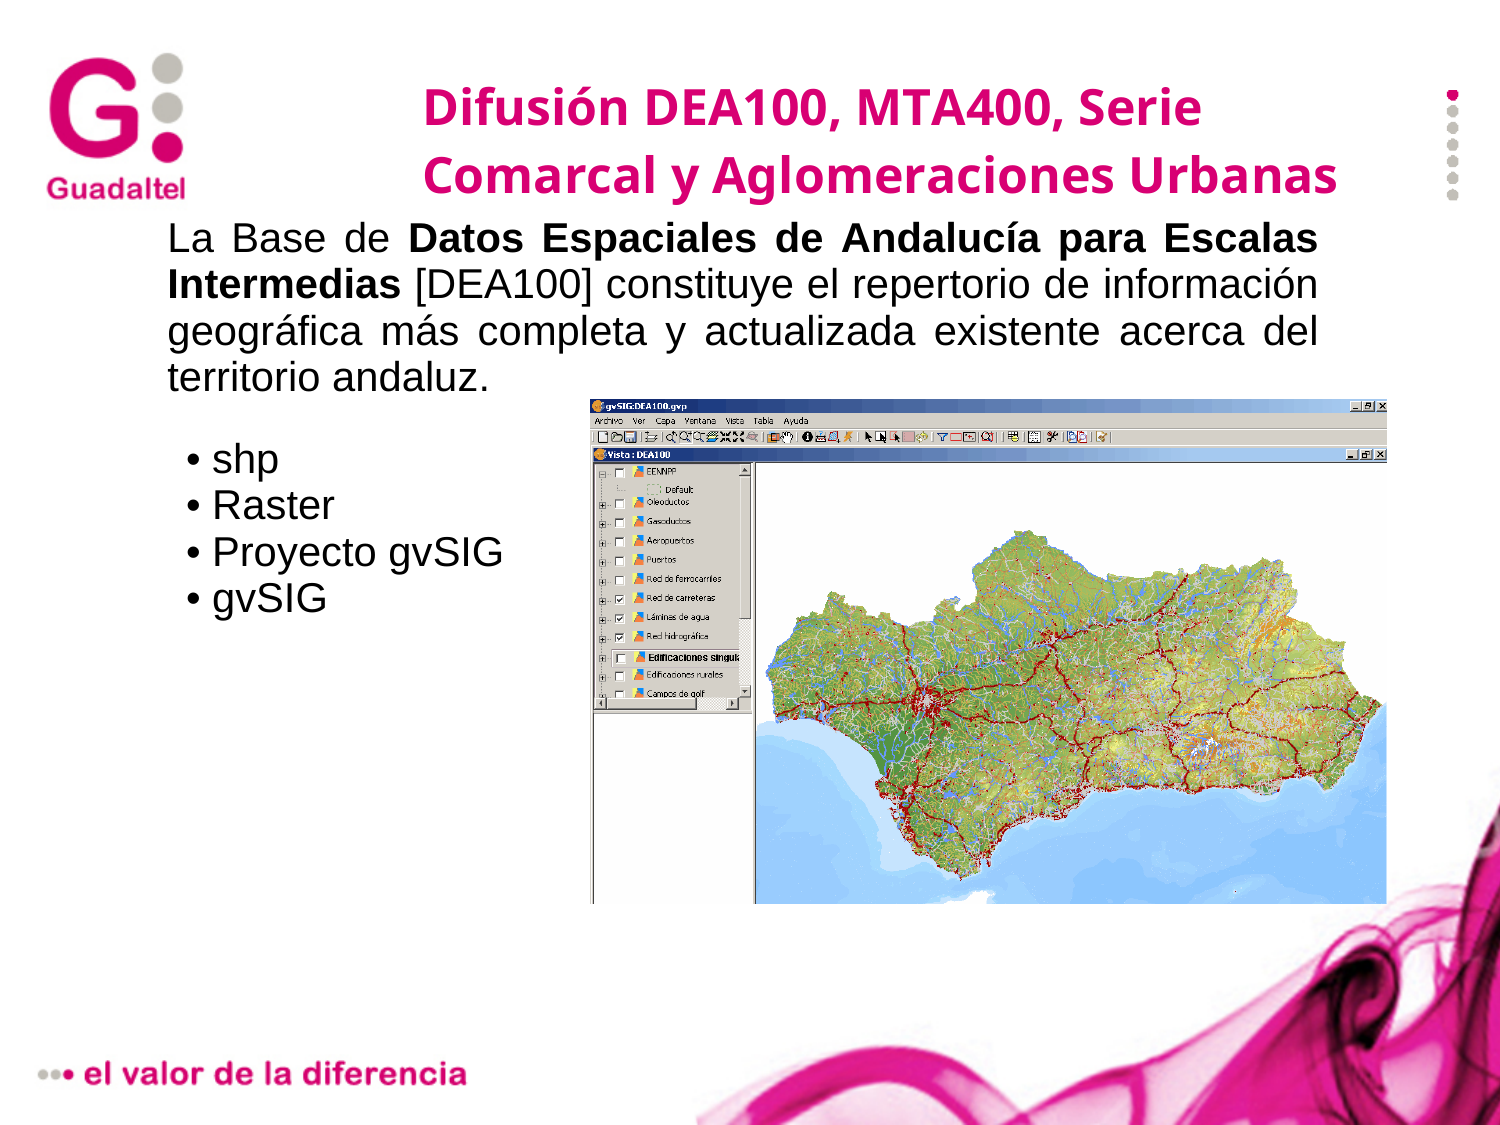

Difusión DEA100, MTA400, Serie
Comarcal y Aglomeraciones Urbanas
La Base de Datos Espaciales de Andalucía para Escalas Intermedias [DEA100] constituye el repertorio de información geográfica más completa y actualizada existente acerca del territorio andaluz.
 shp
 Raster
 Proyecto gvSIG
 gvSIG